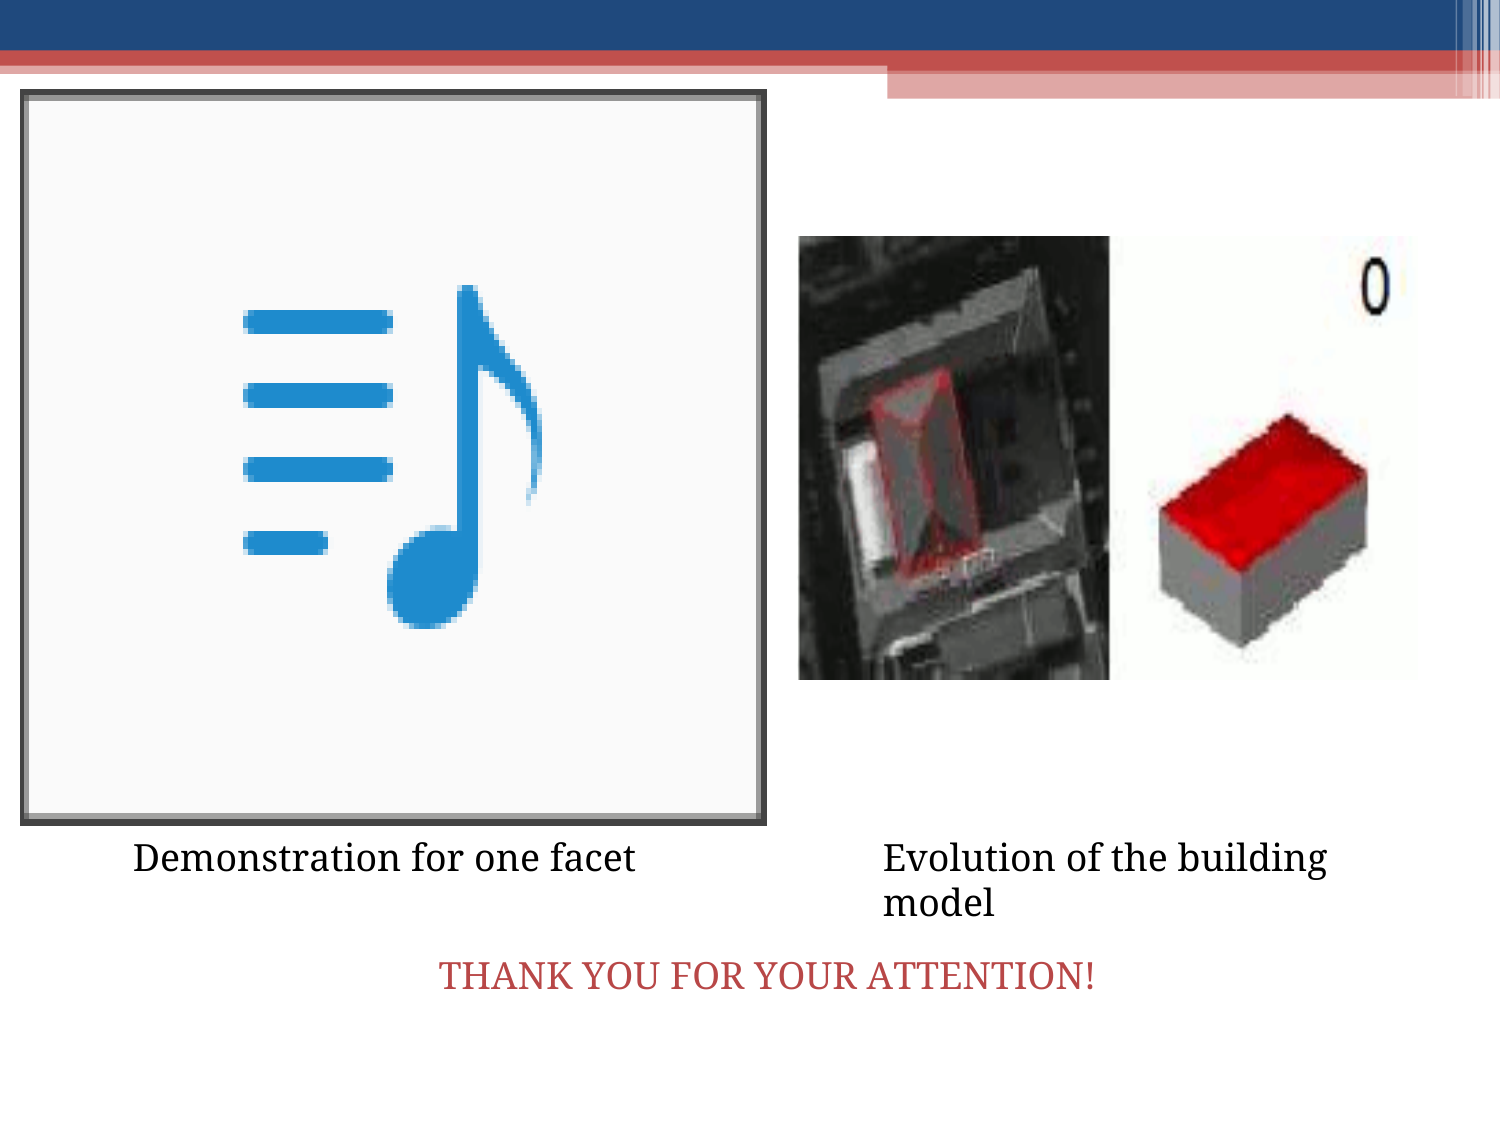

Demonstration for one facet
Evolution of the building model
THANK YOU FOR YOUR ATTENTION!